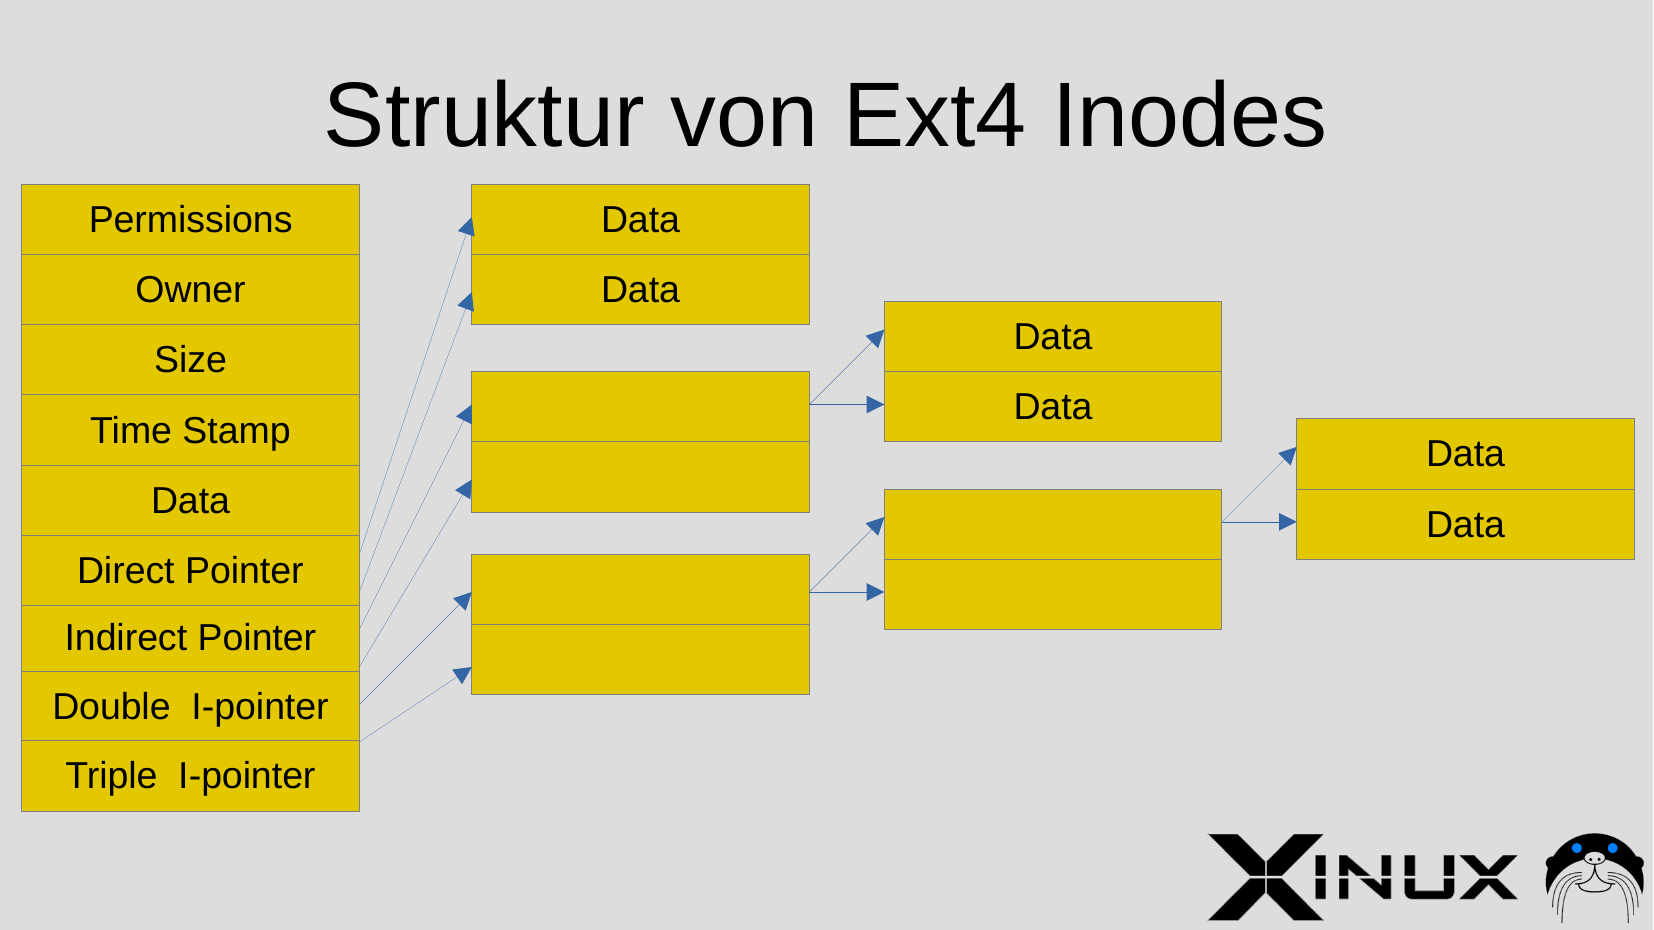

# Struktur von Ext4 Inodes
Permissions
Data
Owner
Data
Data
Size
Data
Time Stamp
Data
Data
Data
Direct Pointer
Indirect Pointer
Double I-pointer
Triple I-pointer